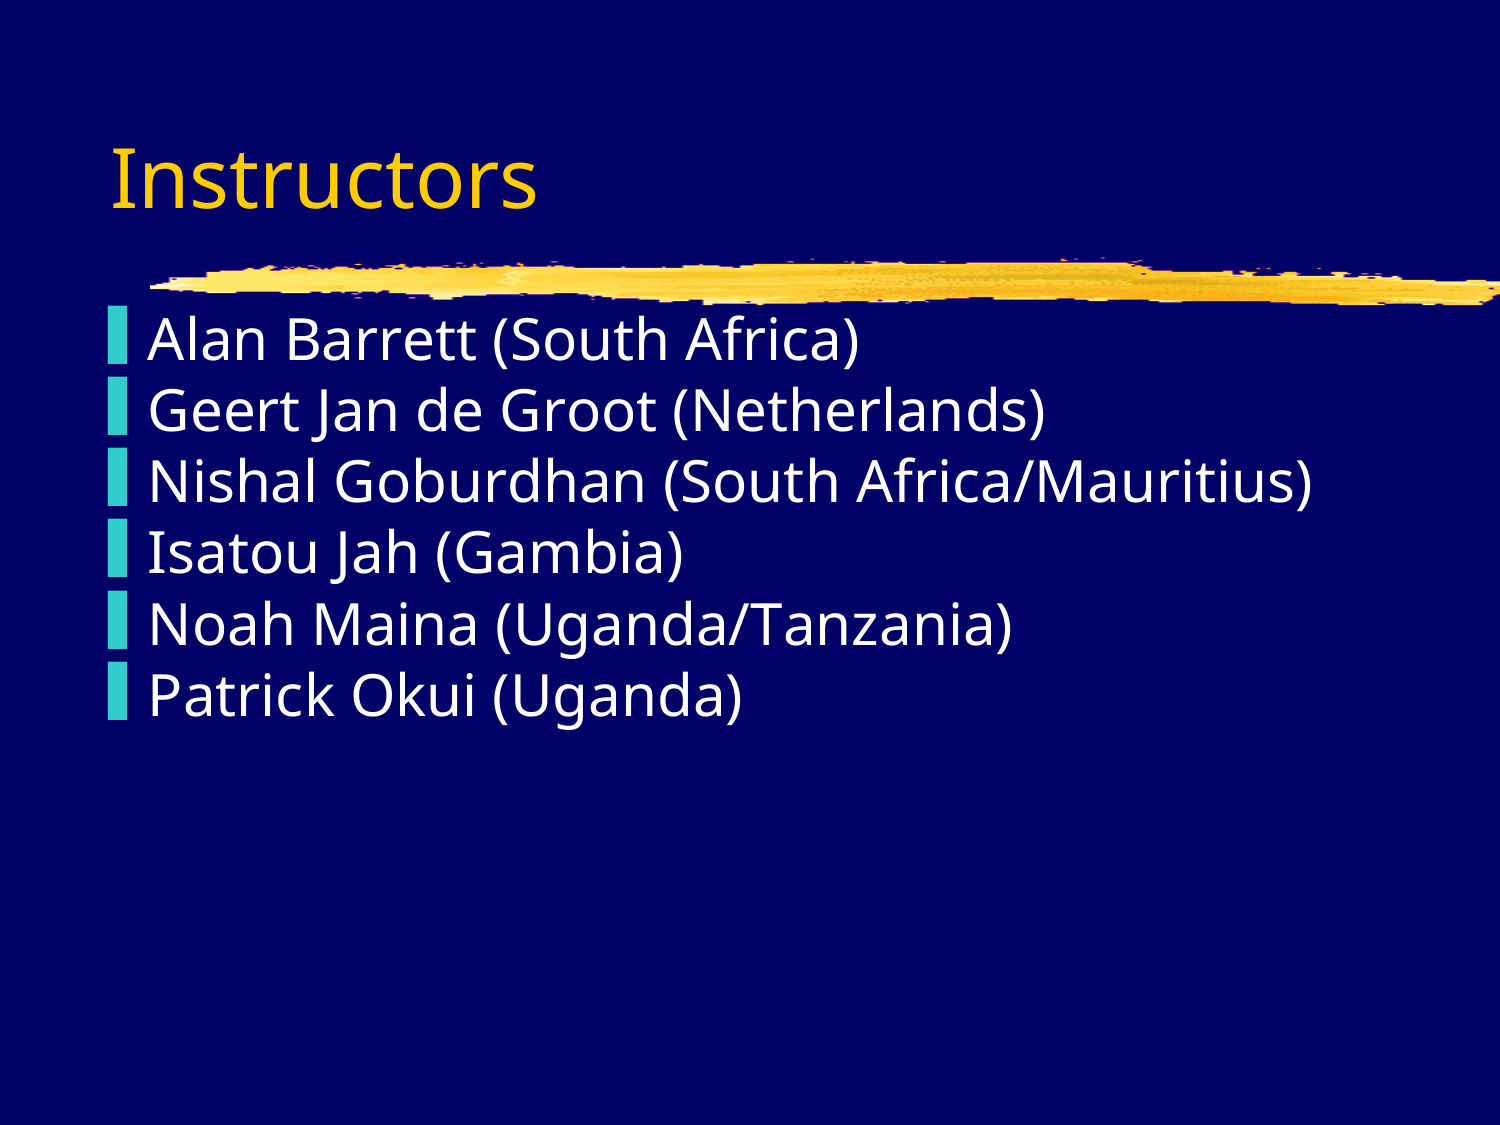

# Instructors
Alan Barrett (South Africa)‏
Geert Jan de Groot (Netherlands)
Nishal Goburdhan (South Africa/Mauritius)
Isatou Jah (Gambia)
Noah Maina (Uganda/Tanzania)
Patrick Okui (Uganda)